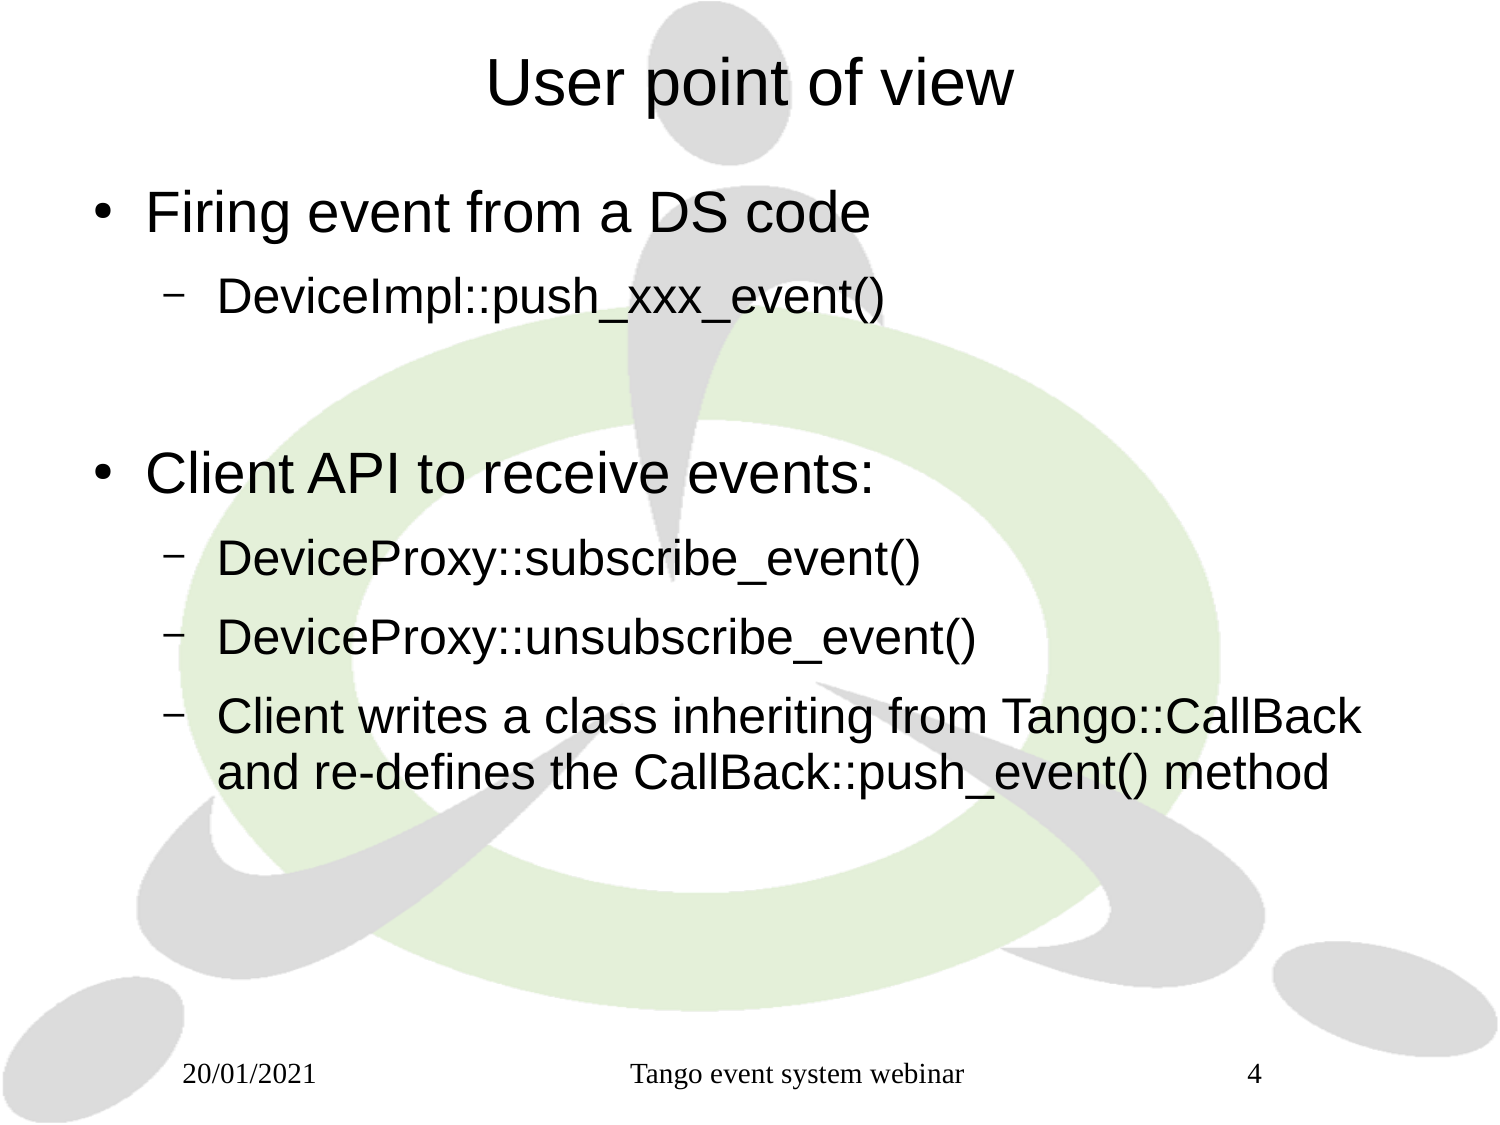

# User point of view
Firing event from a DS code
DeviceImpl::push_xxx_event()
Client API to receive events:
DeviceProxy::subscribe_event()
DeviceProxy::unsubscribe_event()
Client writes a class inheriting from Tango::CallBack and re-defines the CallBack::push_event() method
20/01/2021
Tango event system webinar
4